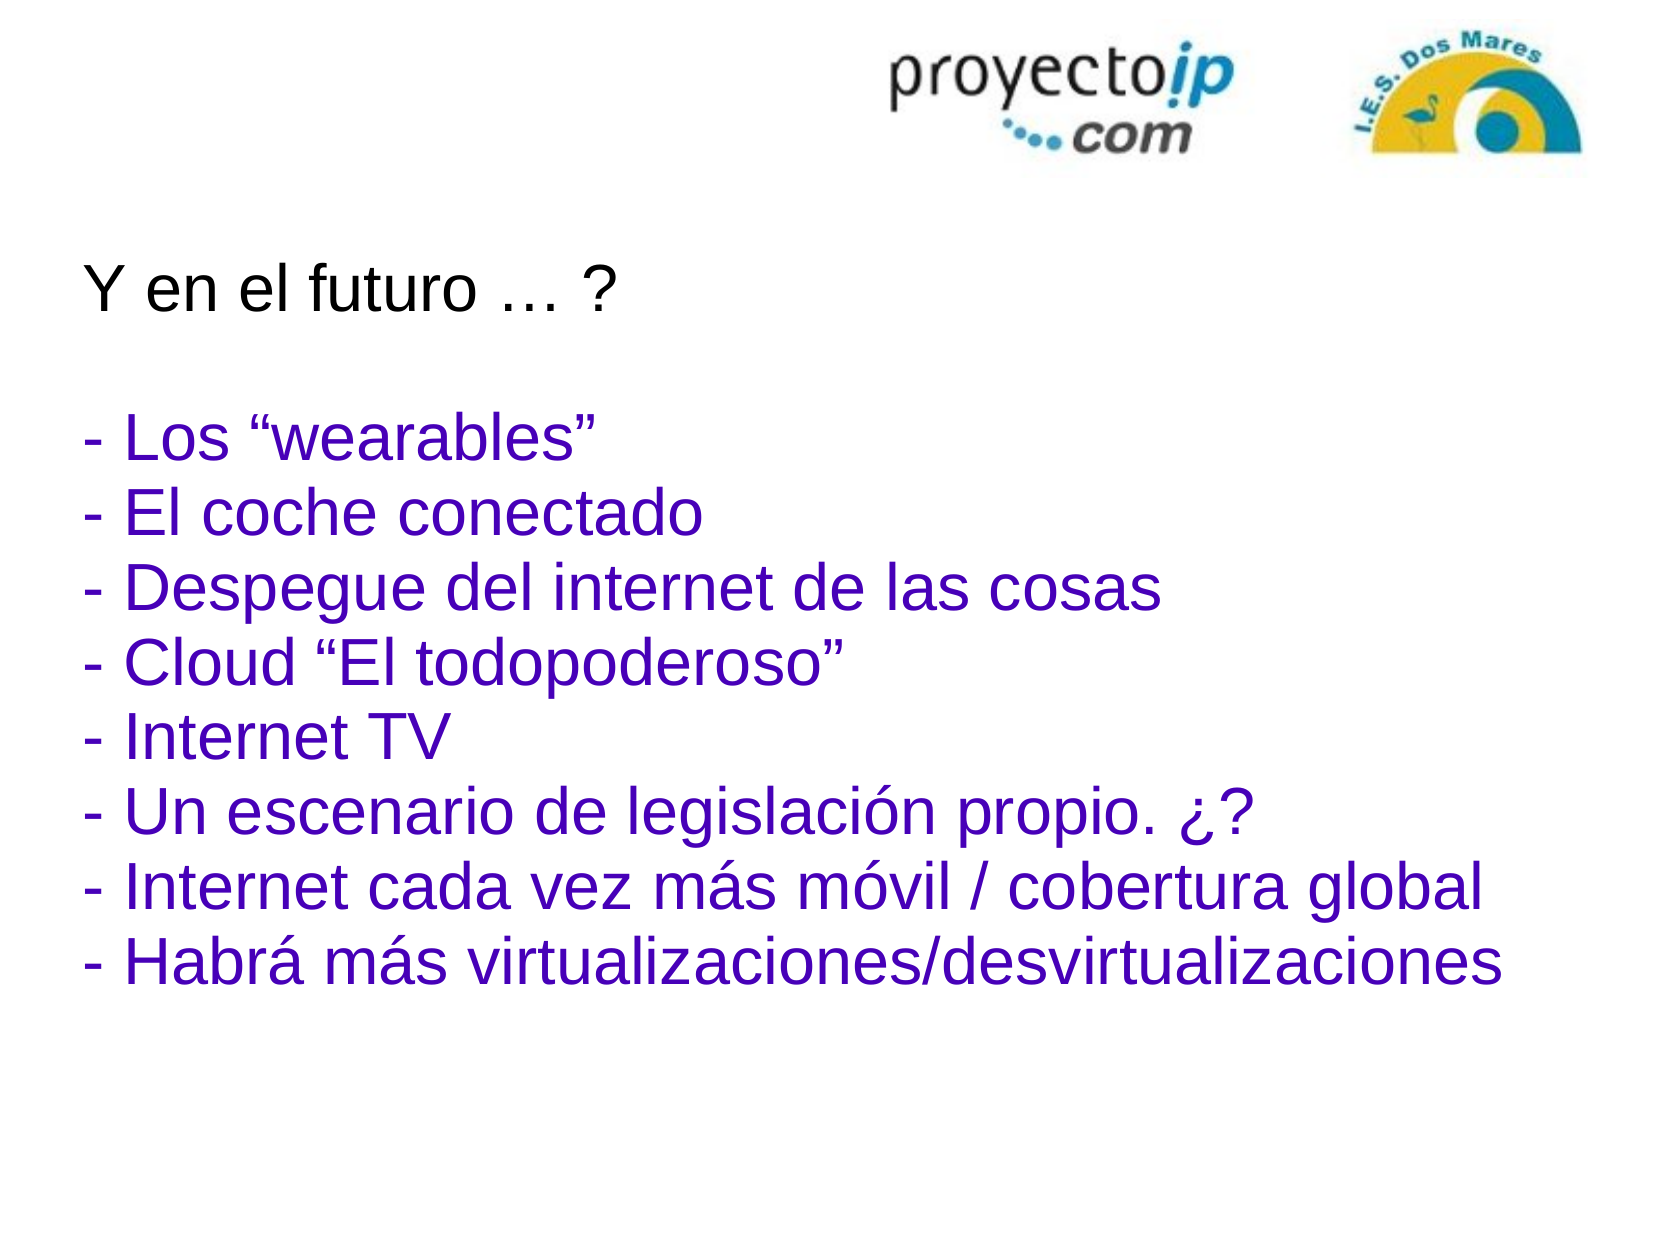

# Y en el futuro … ?
- Los “wearables”
- El coche conectado
- Despegue del internet de las cosas
- Cloud “El todopoderoso”
- Internet TV
- Un escenario de legislación propio. ¿?
- Internet cada vez más móvil / cobertura global
- Habrá más virtualizaciones/desvirtualizaciones